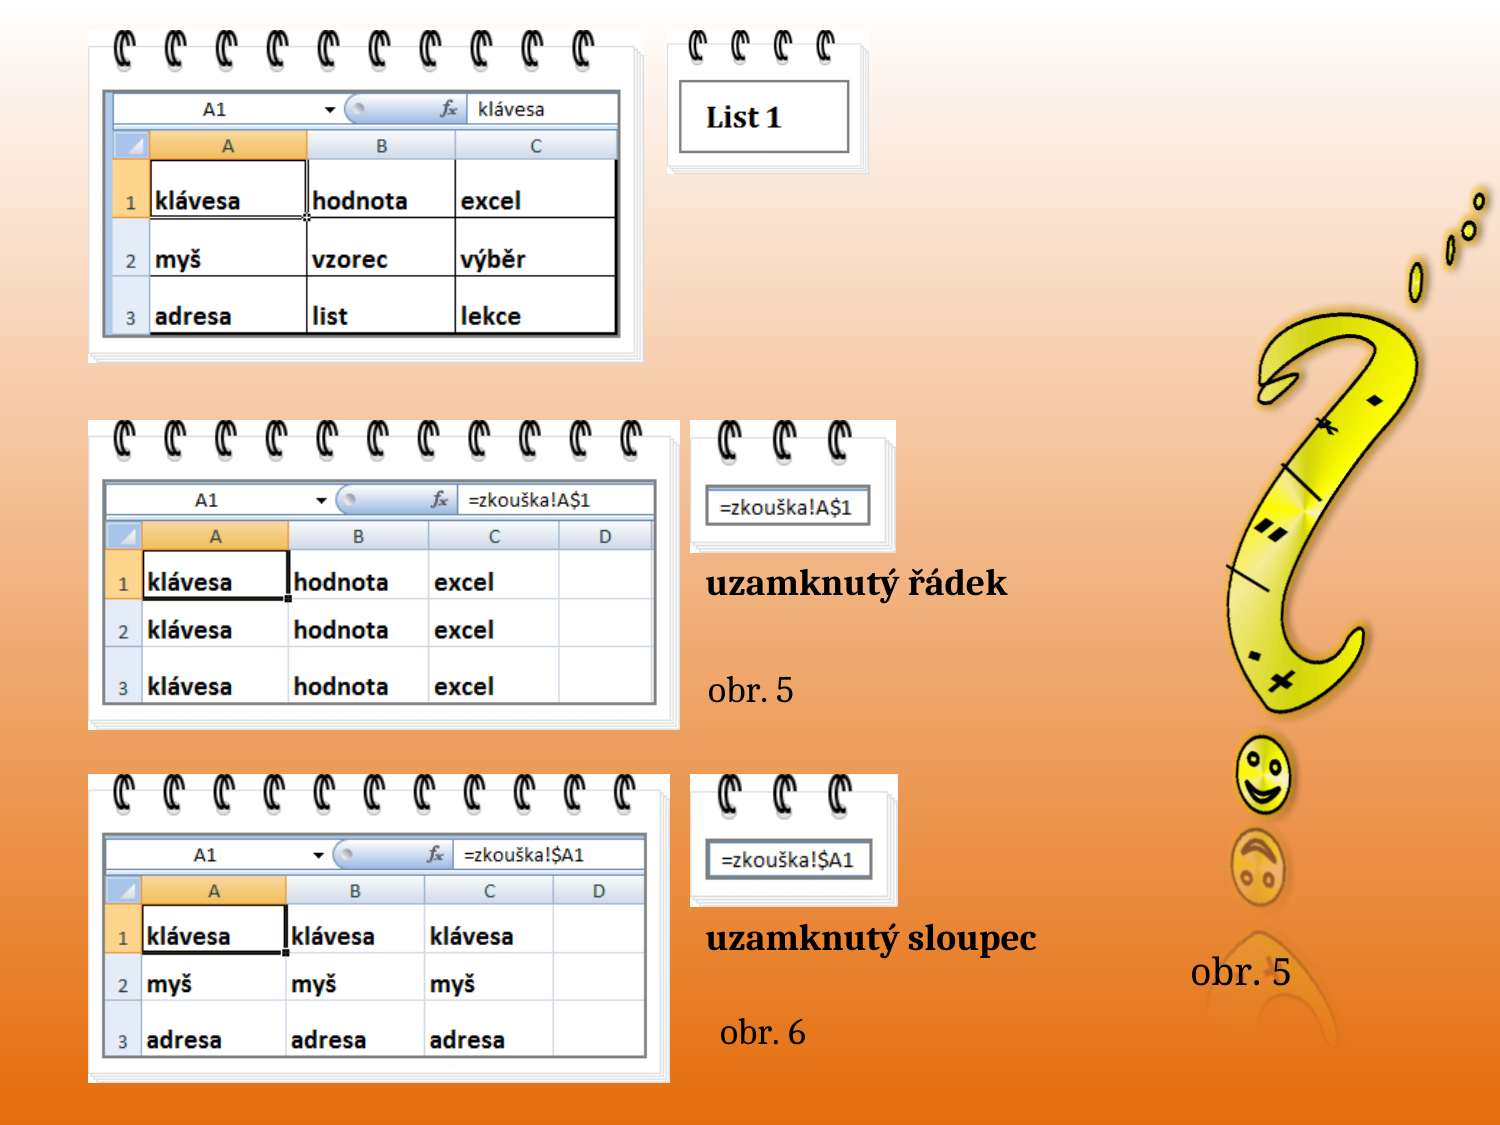

uzamknutý řádek
obr. 5
uzamknutý sloupec
obr. 5
obr. 6